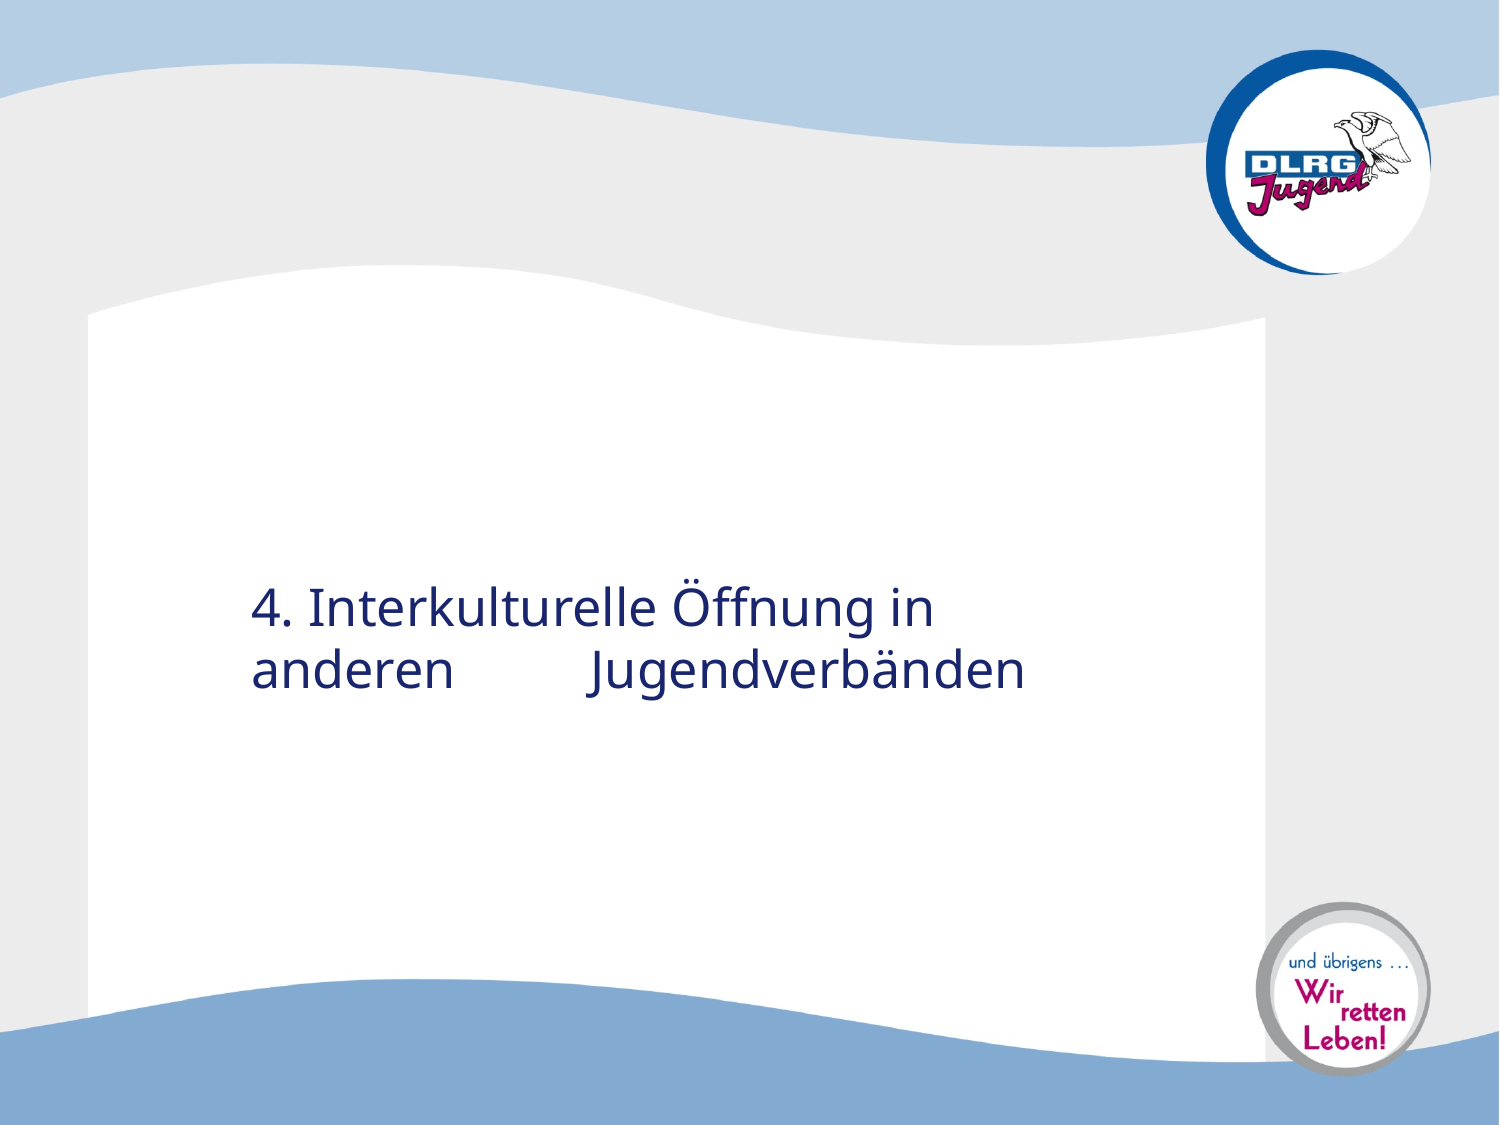

# 4. Interkulturelle Öffnung in anderen Jugendverbänden